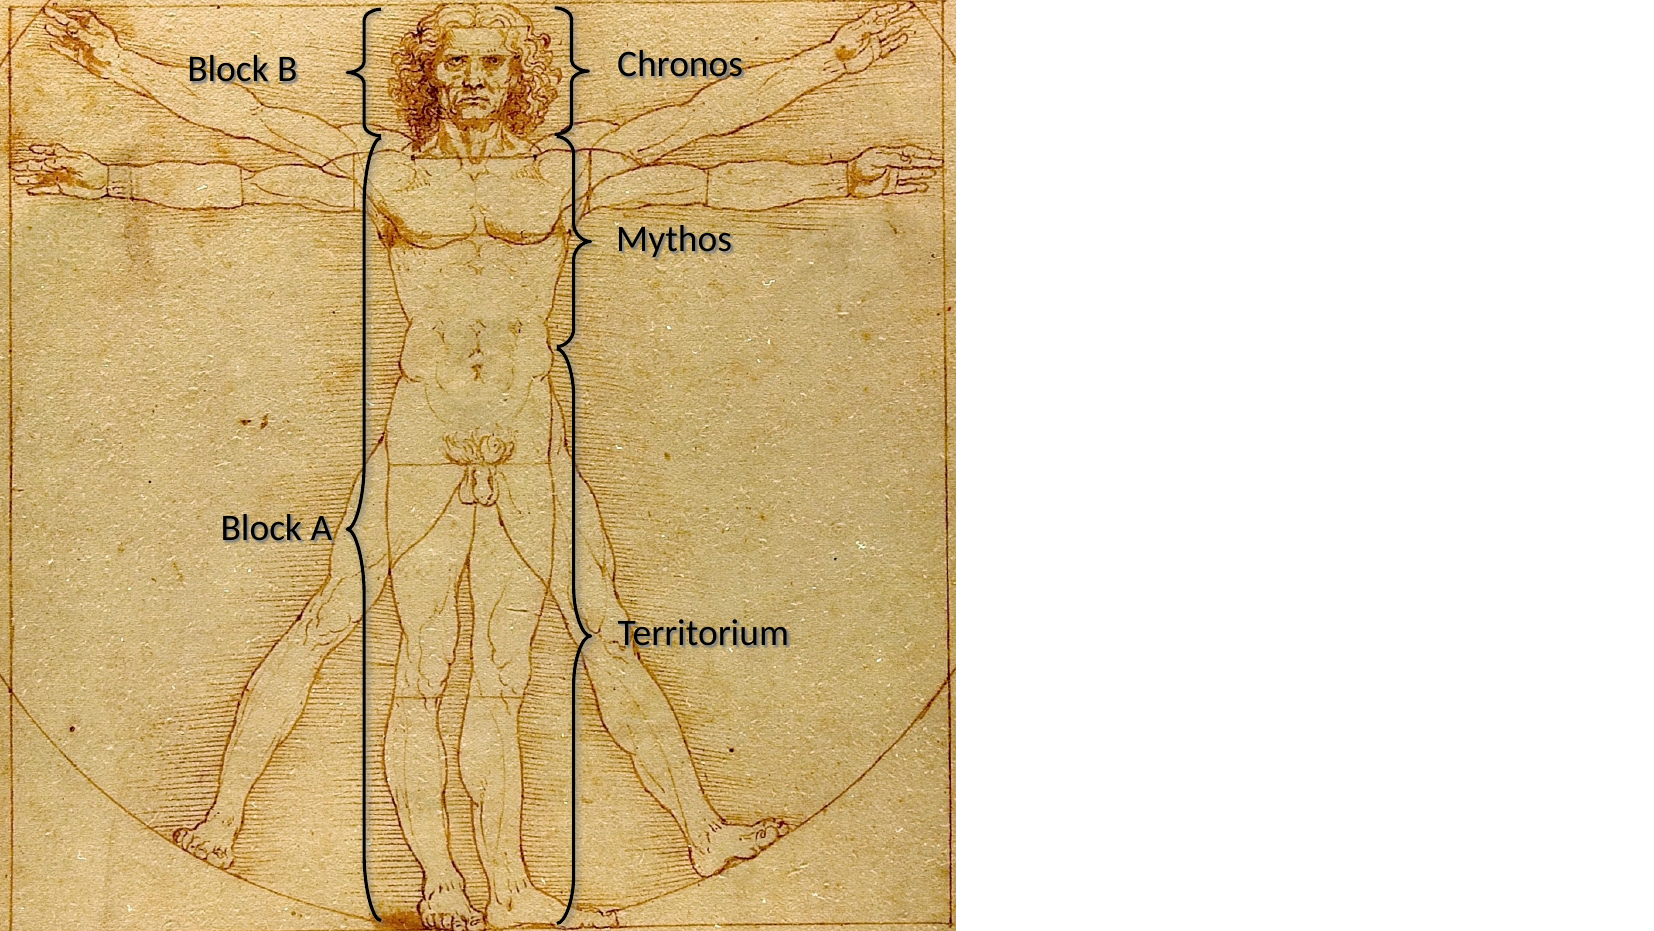

Chronos
Block B
Mythos
Block A
Territorium